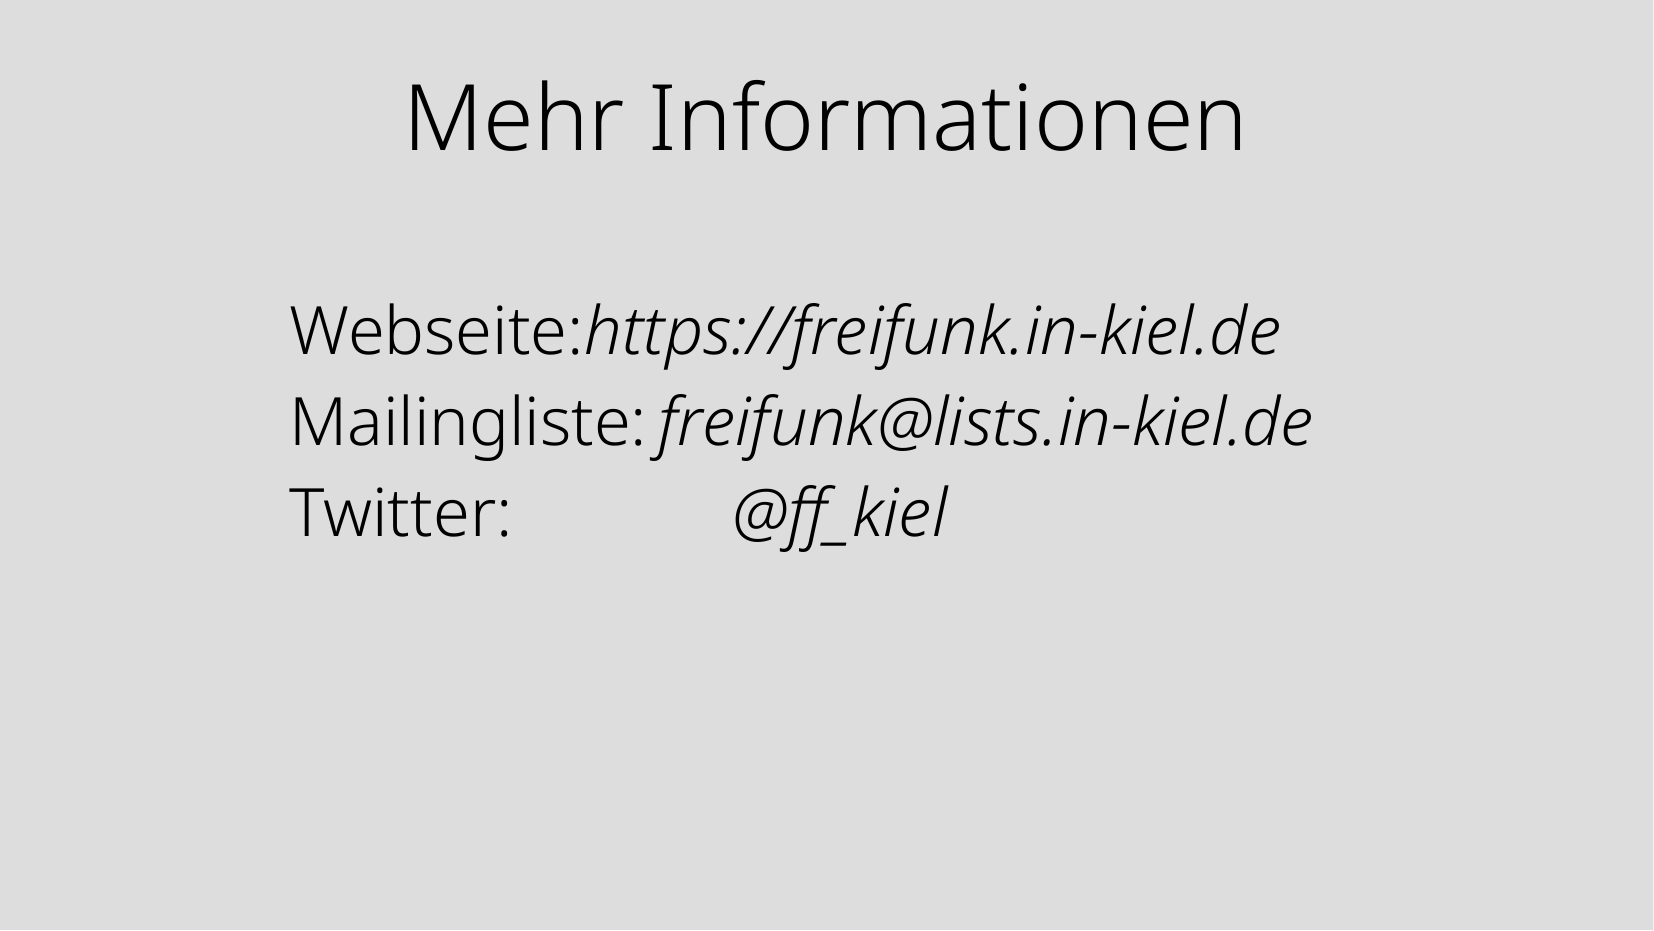

# Mehr Informationen
Webseite:	https://freifunk.in-kiel.de
Mailingliste:	freifunk@lists.in-kiel.de
Twitter:			@ff_kiel